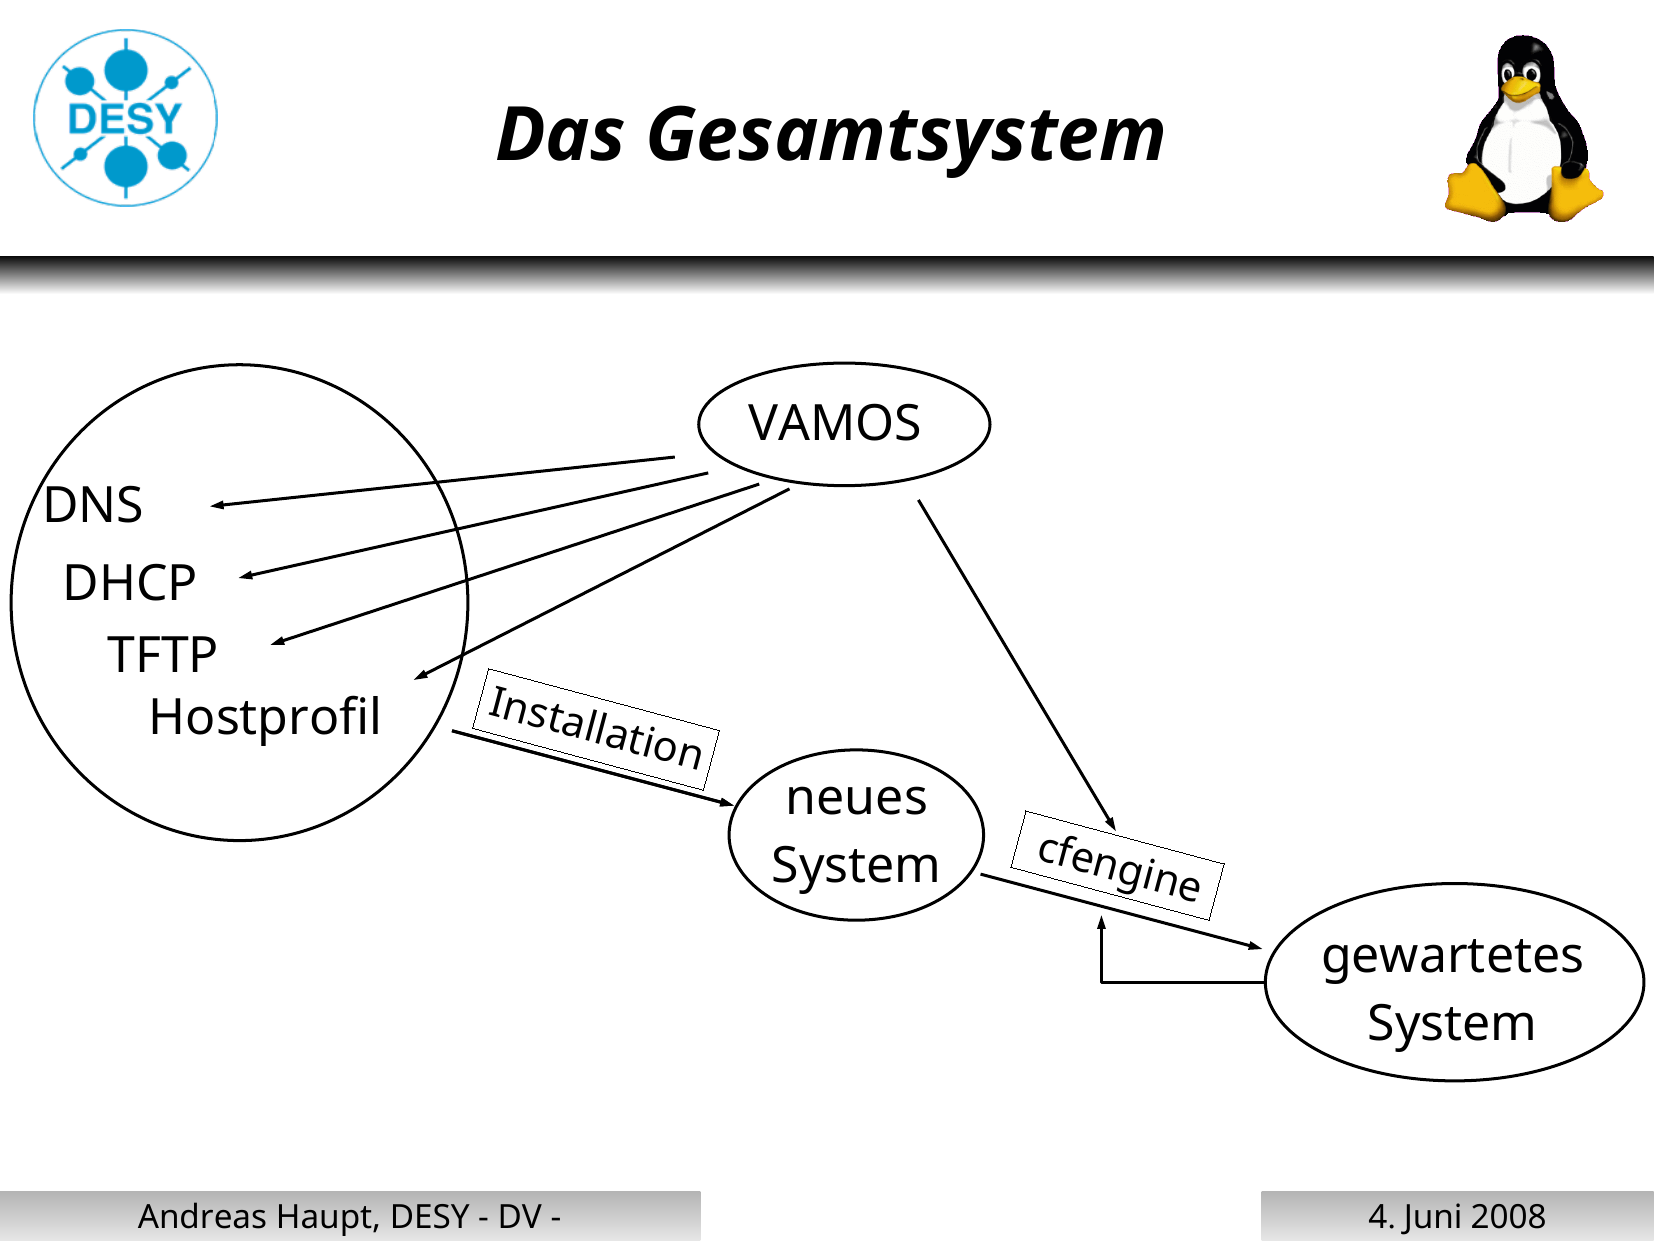

# Das Gesamtsystem
VAMOS
DNS
DHCP
TFTP
Hostprofil
 Installation
neues
System
 cfengine
gewartetes
System